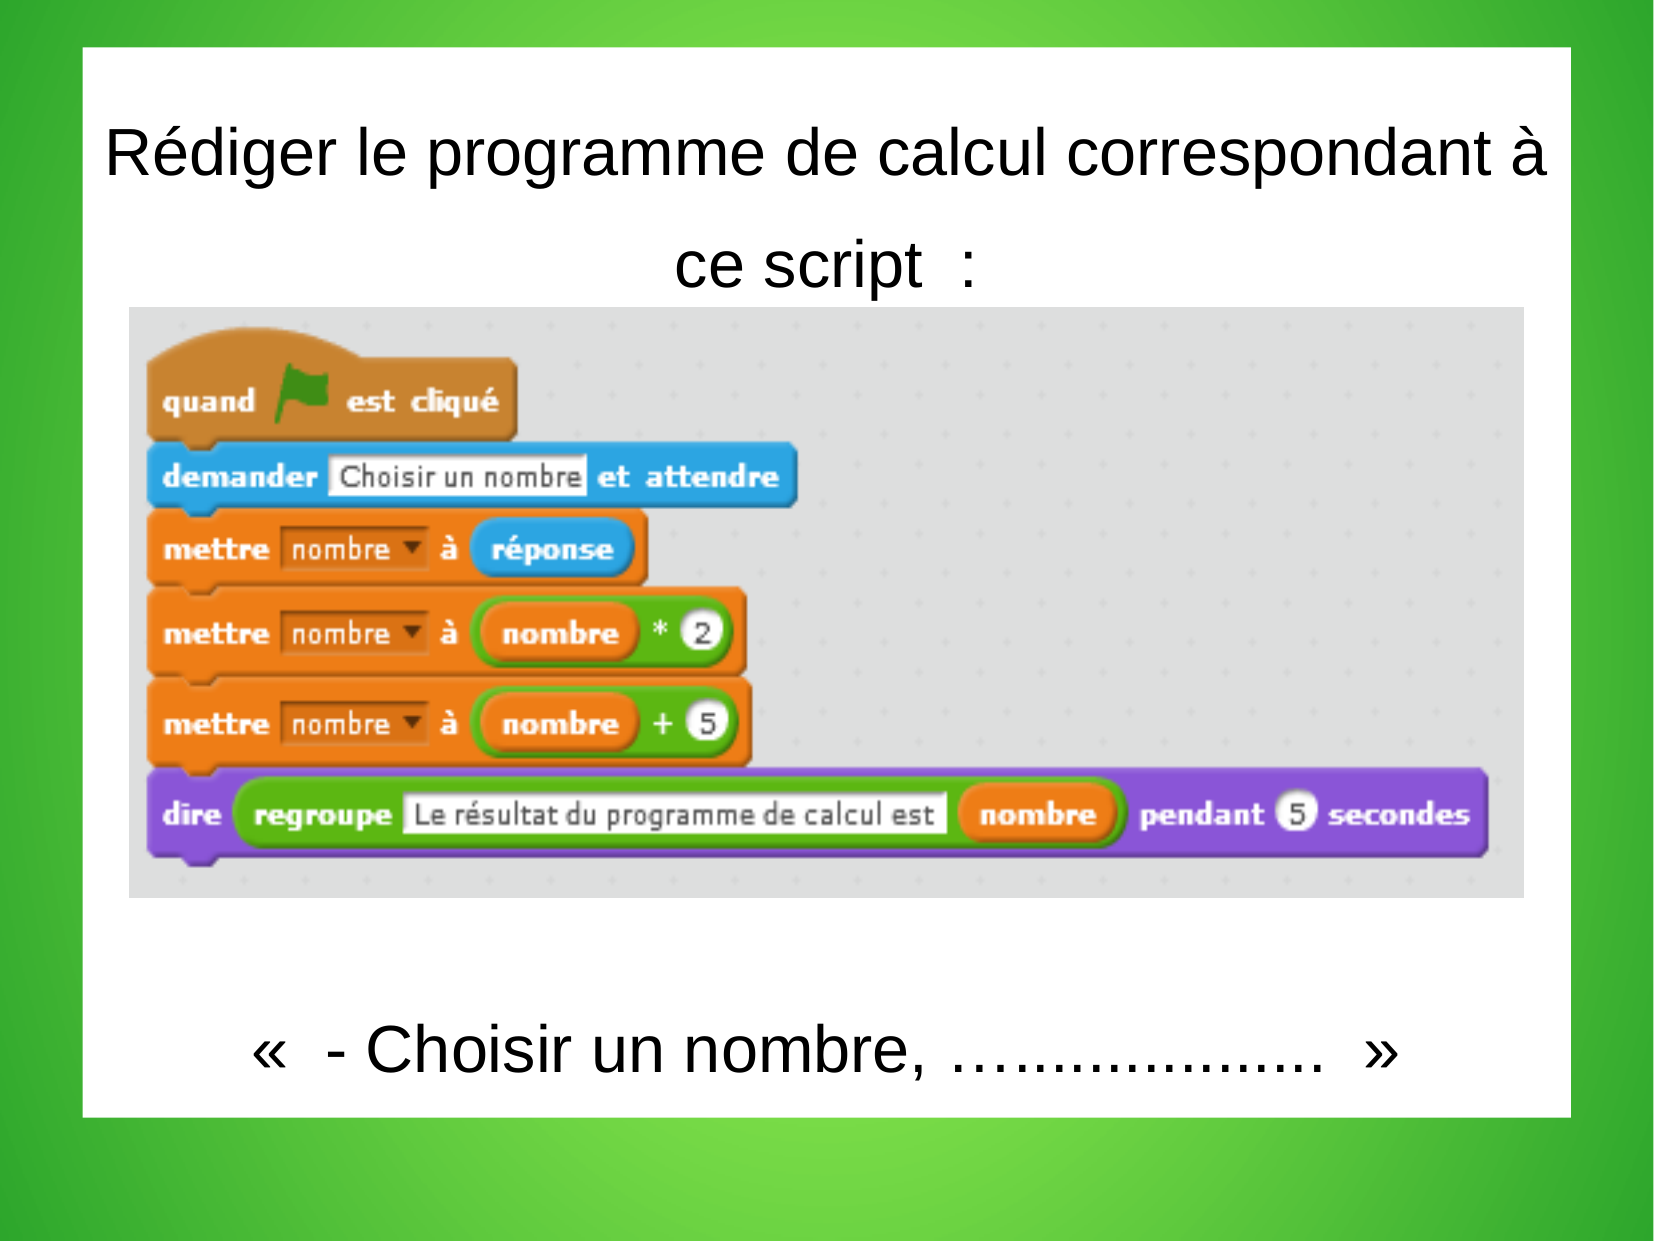

# Rédiger le programme de calcul correspondant à ce script  :
«  - Choisir un nombre, ….................  »